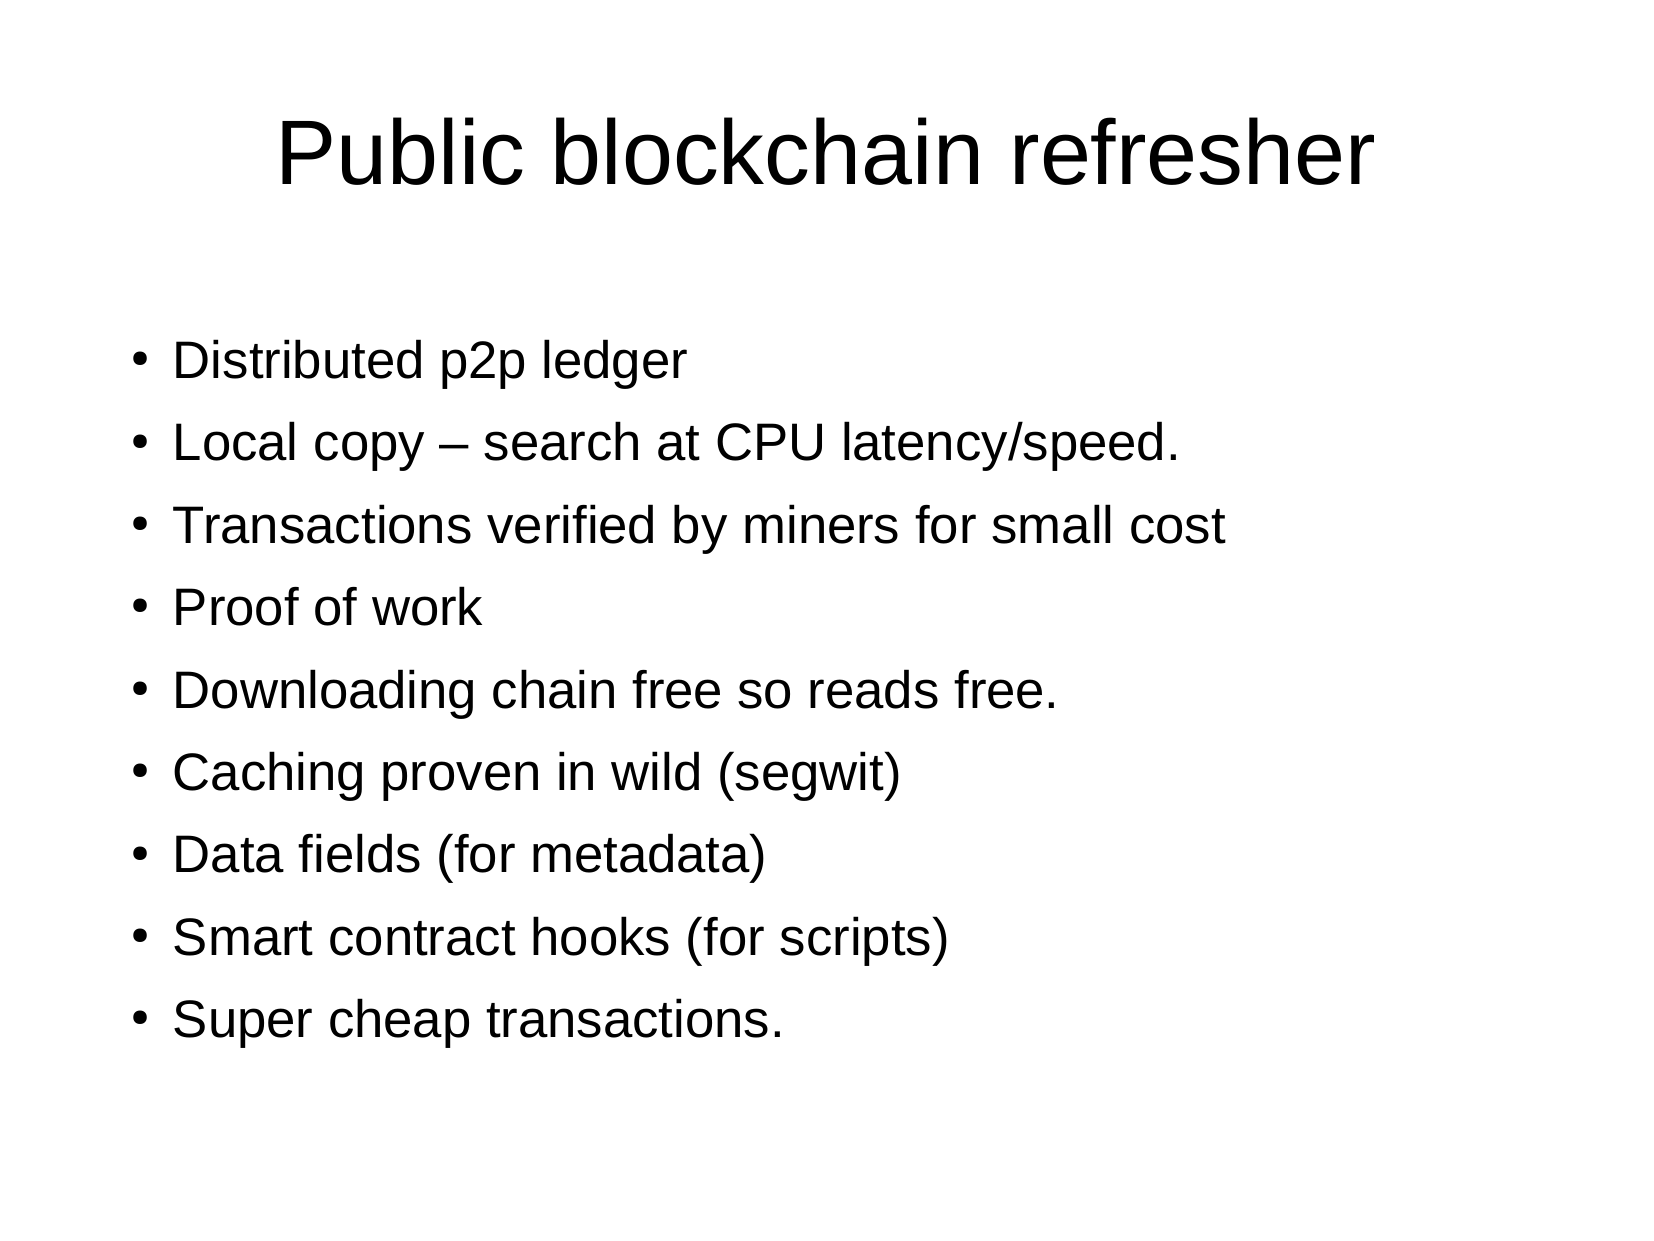

# Public blockchain refresher
Distributed p2p ledger
Local copy – search at CPU latency/speed.
Transactions verified by miners for small cost
Proof of work
Downloading chain free so reads free.
Caching proven in wild (segwit)
Data fields (for metadata)
Smart contract hooks (for scripts)
Super cheap transactions.